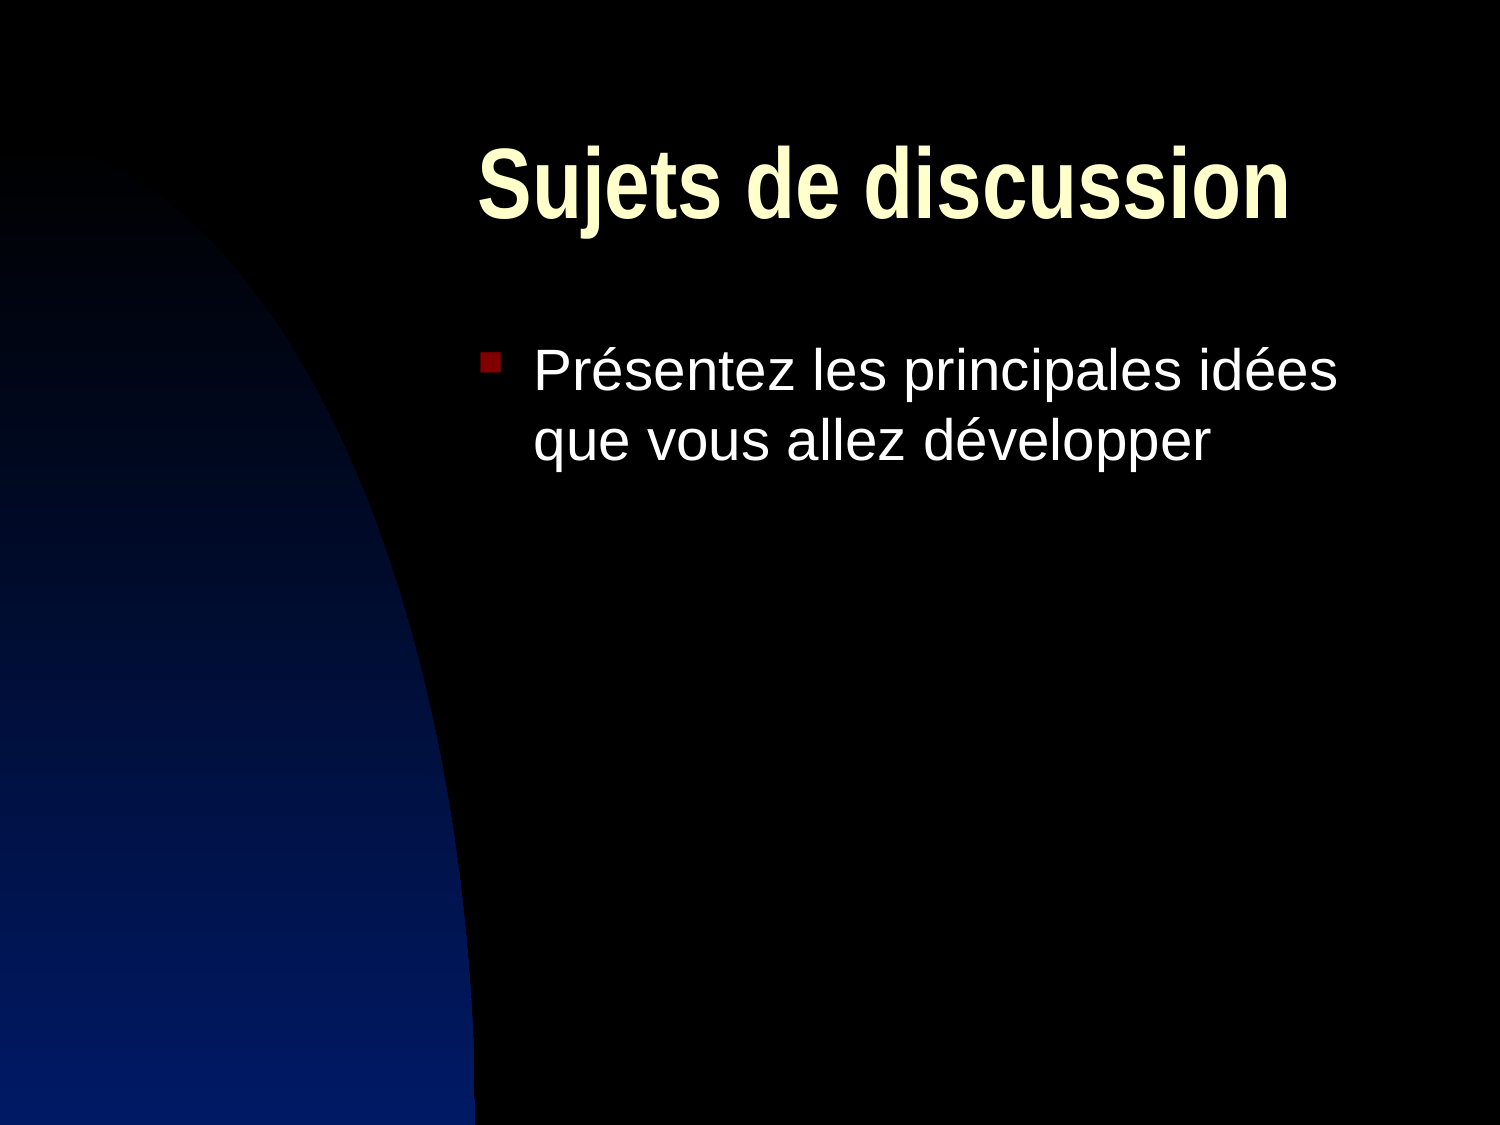

# Sujets de discussion
Présentez les principales idées que vous allez développer